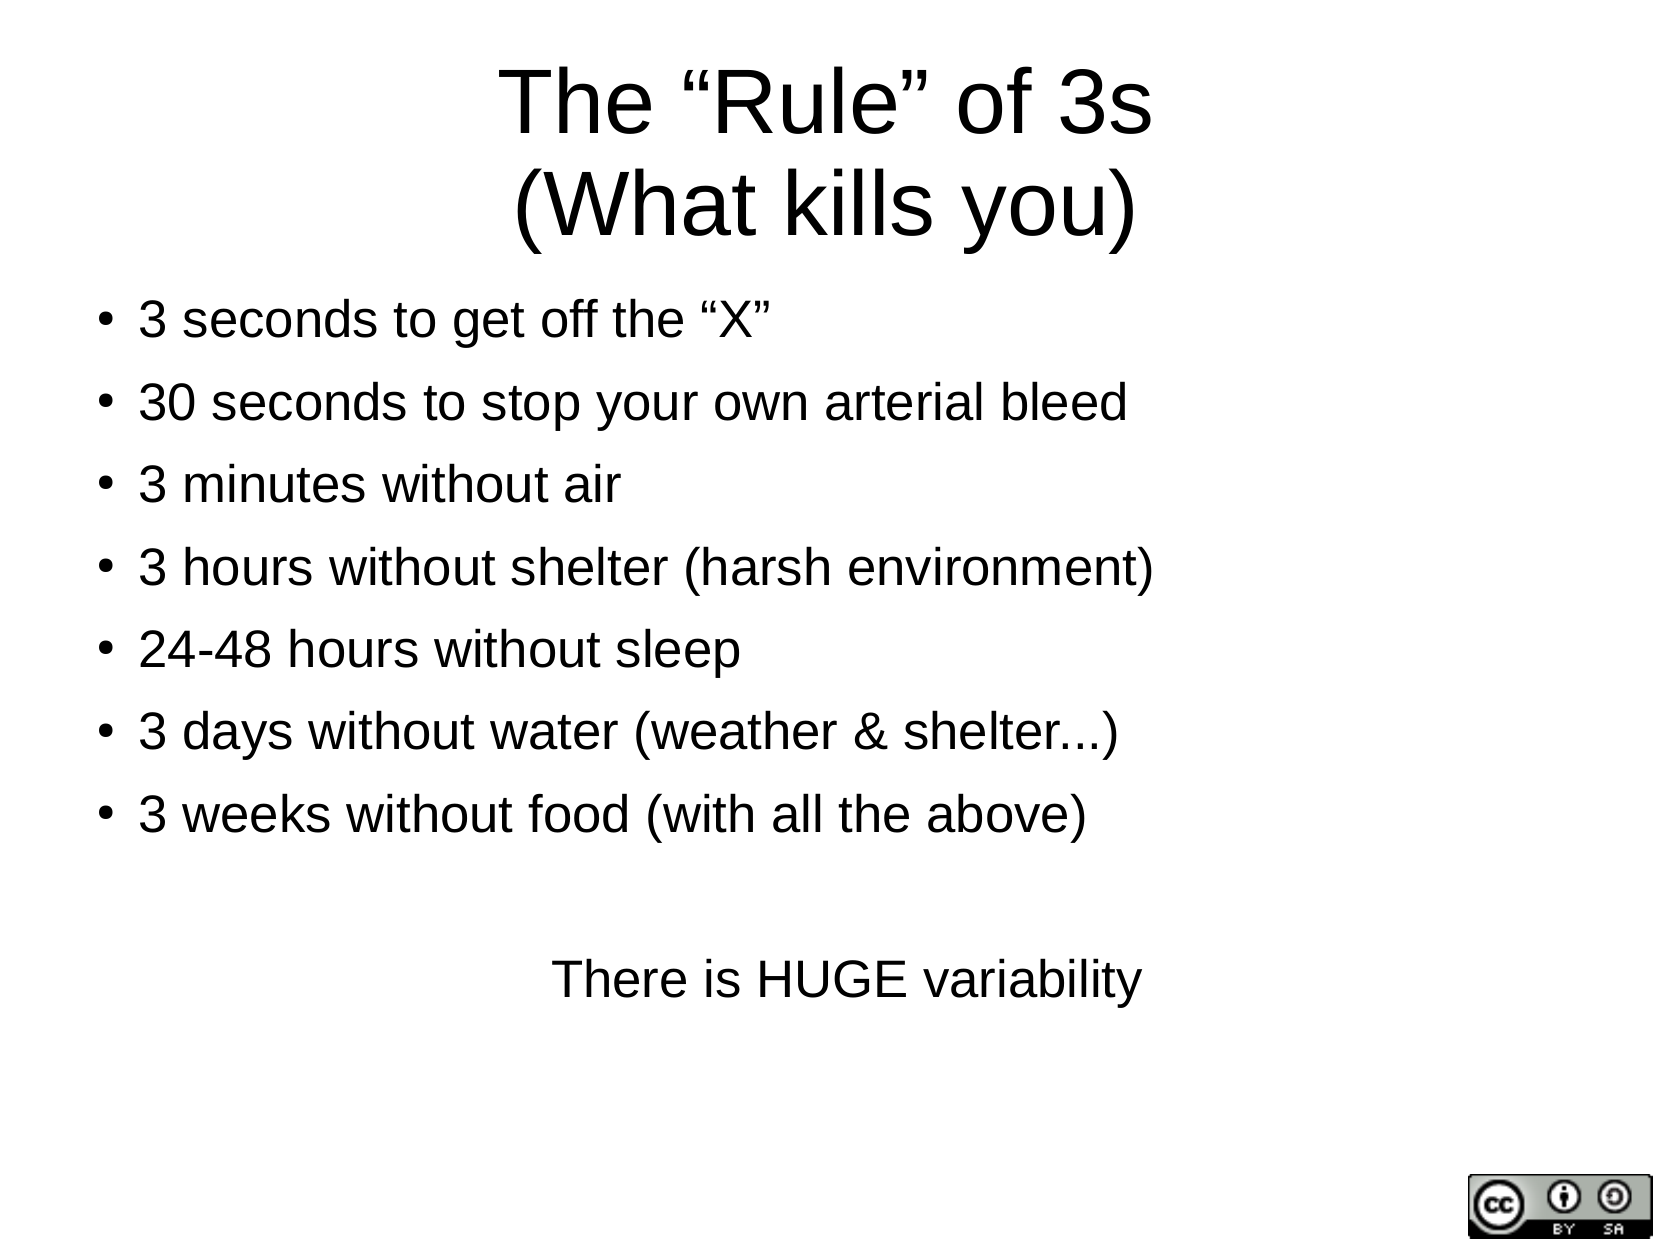

# The “Rule” of 3s (What kills you)
3 seconds to get off the “X”
30 seconds to stop your own arterial bleed
3 minutes without air
3 hours without shelter (harsh environment)
24-48 hours without sleep
3 days without water (weather & shelter...)
3 weeks without food (with all the above)
There is HUGE variability